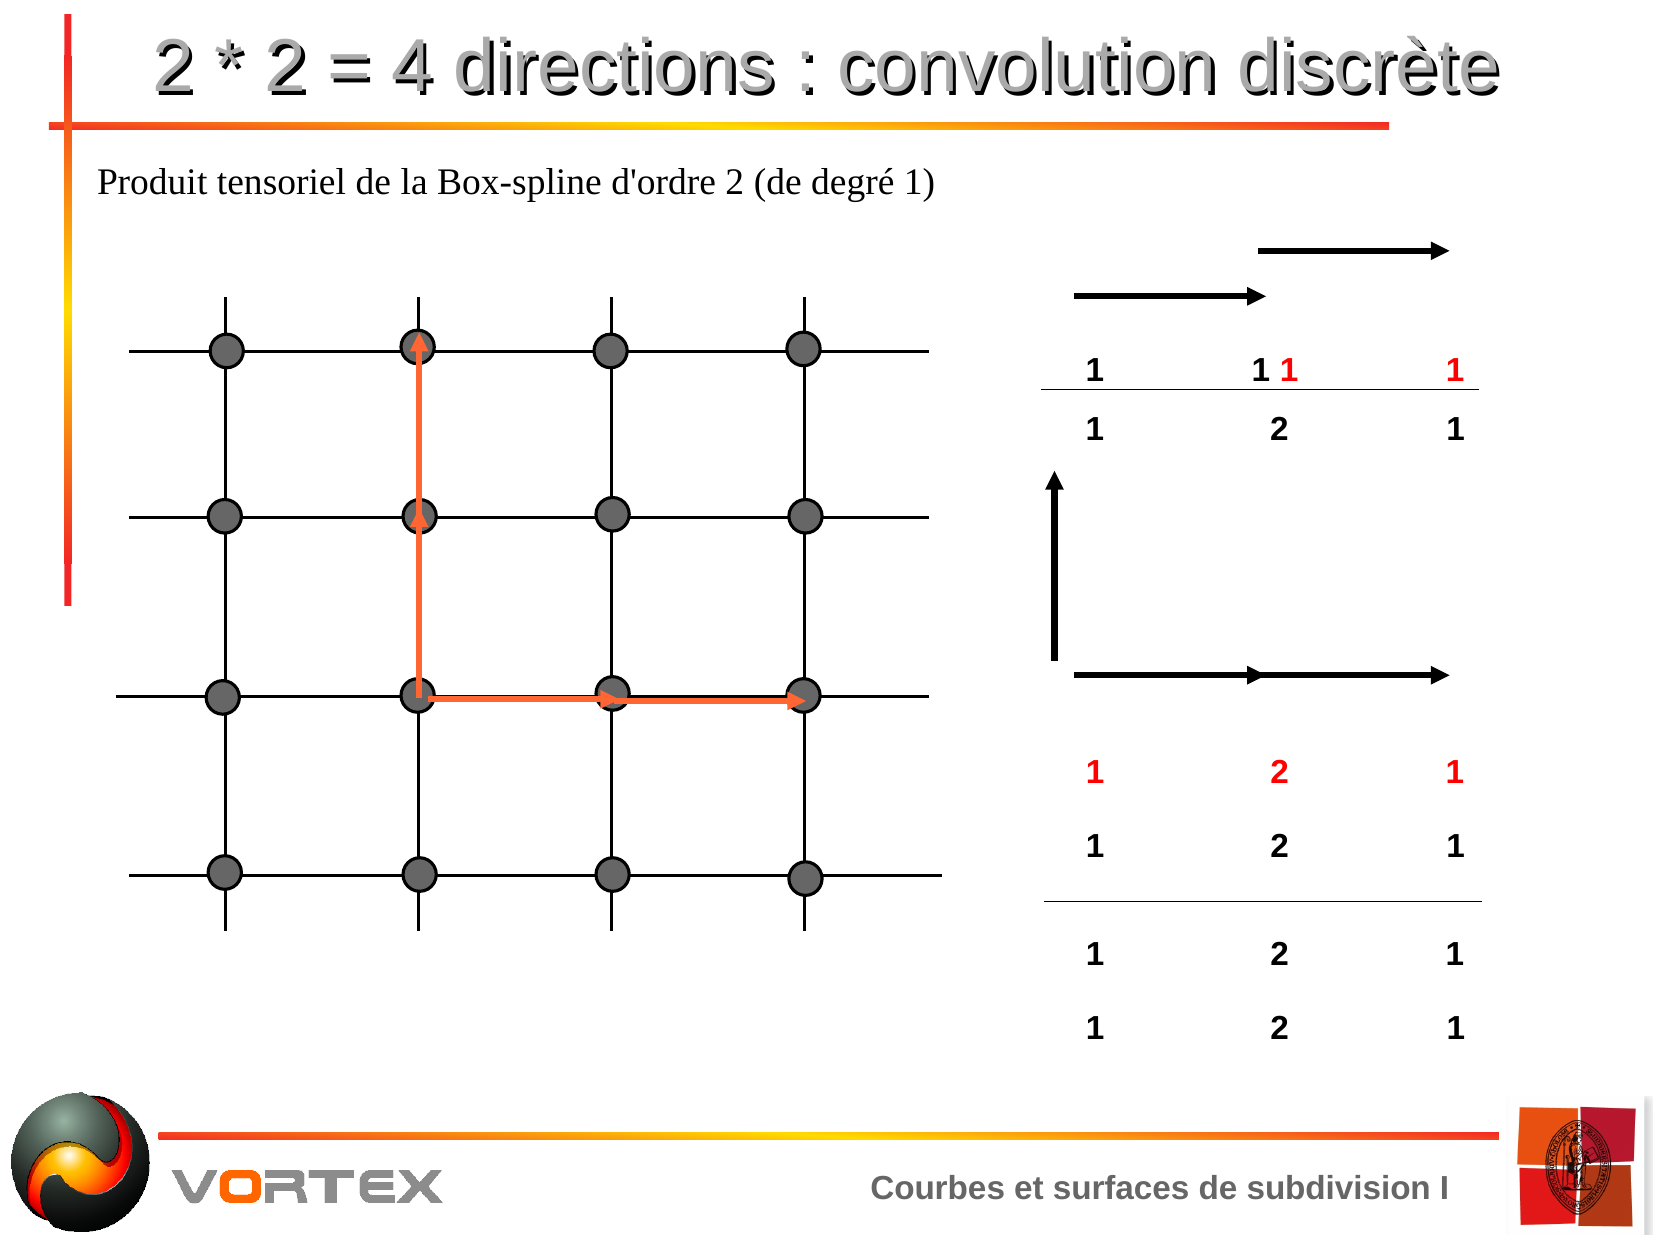

# 2 * 2 = 4 directions : convolution discrète
Produit tensoriel de la Box-spline d'ordre 2 (de degré 1)
1 1 1 1
1 2 1
1 2 1
1 2 1
1 2 1
1 2 1